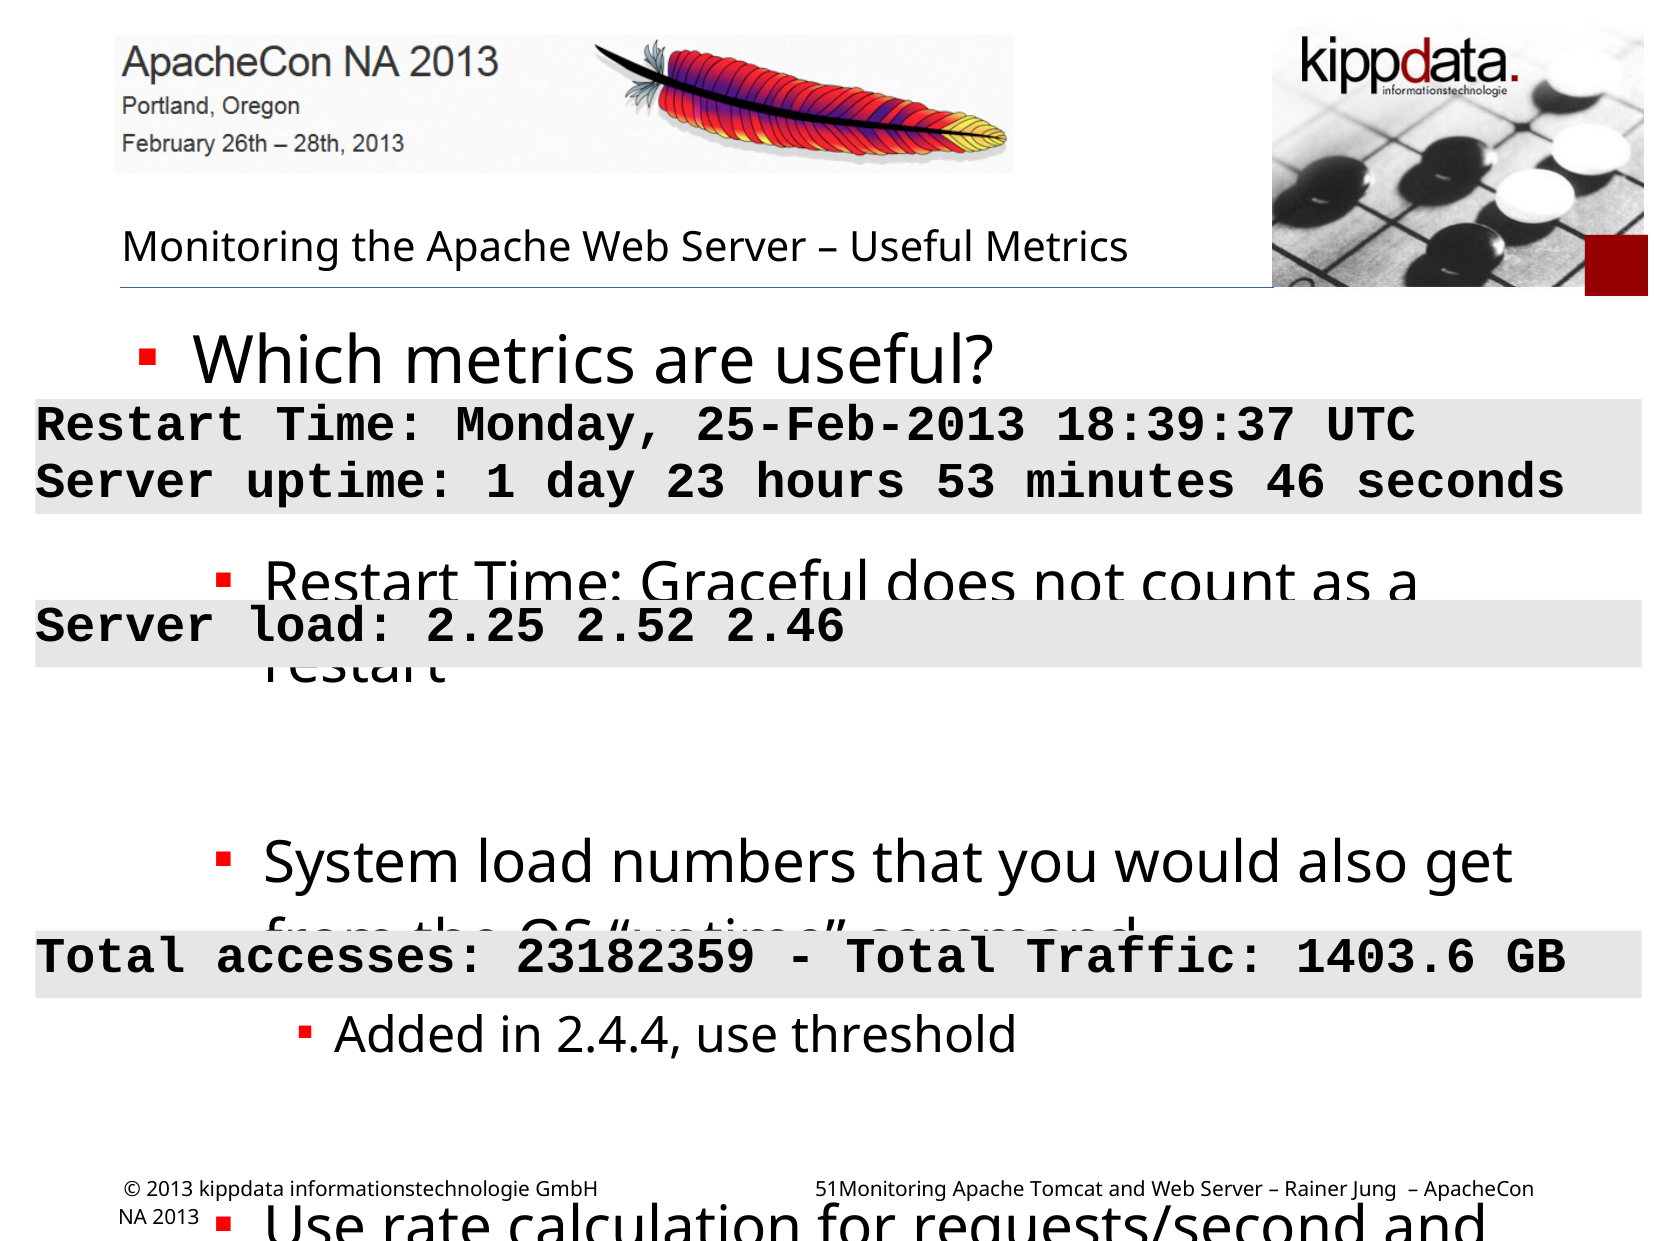

# Monitoring the Apache Web Server – Useful Metrics
Which metrics are useful?
Restart Time: Graceful does not count as a restart
System load numbers that you would also get from the OS “uptime” command
Added in 2.4.4, use threshold
Use rate calculation for requests/second and bandwidth
Use quotient of delta for average size in last interval
Restart Time: Monday, 25-Feb-2013 18:39:37 UTC
Server uptime: 1 day 23 hours 53 minutes 46 seconds
Server load: 2.25 2.52 2.46
Total accesses: 23182359 - Total Traffic: 1403.6 GB